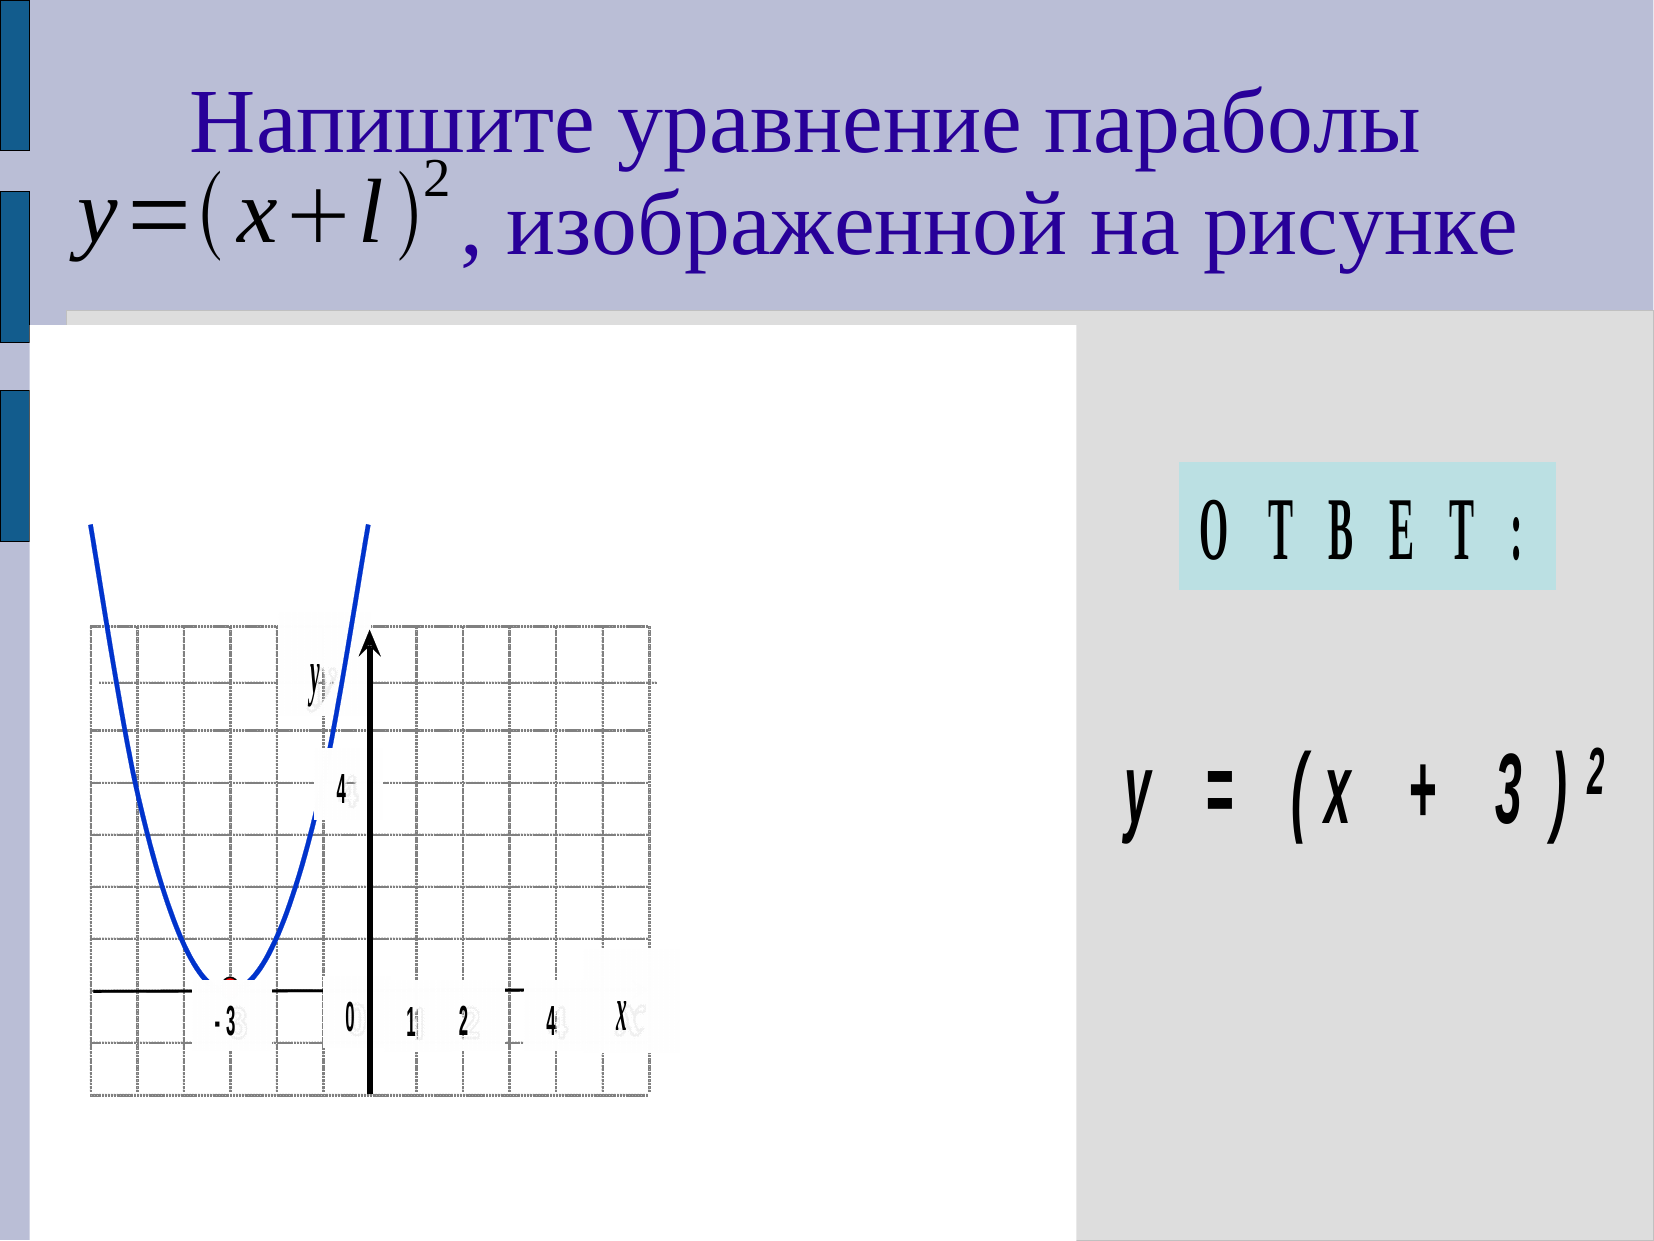

# Напишите уравнение параболы , изображенной на рисунке